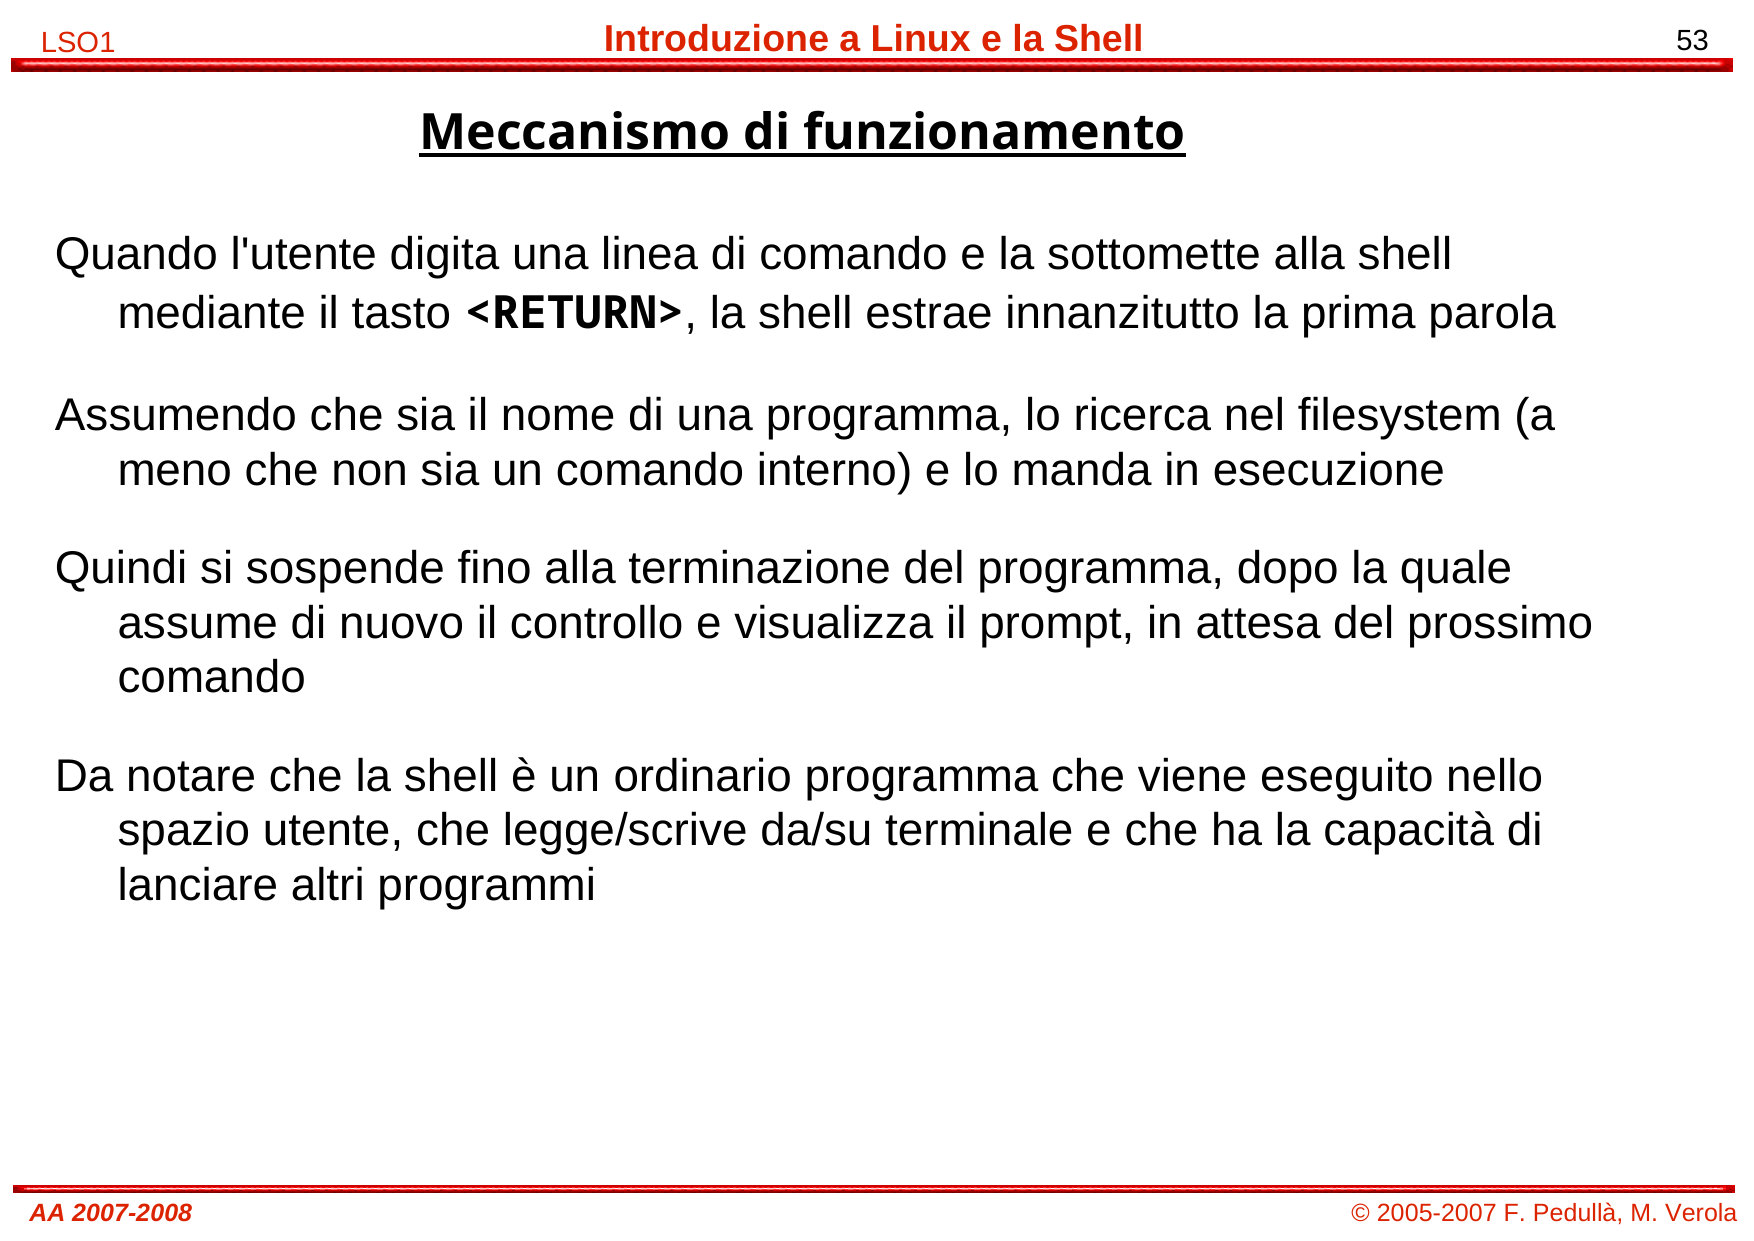

# Meccanismo di funzionamento
Quando l'utente digita una linea di comando e la sottomette alla shell mediante il tasto <RETURN>, la shell estrae innanzitutto la prima parola
Assumendo che sia il nome di una programma, lo ricerca nel filesystem (a meno che non sia un comando interno) e lo manda in esecuzione
Quindi si sospende fino alla terminazione del programma, dopo la quale assume di nuovo il controllo e visualizza il prompt, in attesa del prossimo comando
Da notare che la shell è un ordinario programma che viene eseguito nello spazio utente, che legge/scrive da/su terminale e che ha la capacità di lanciare altri programmi